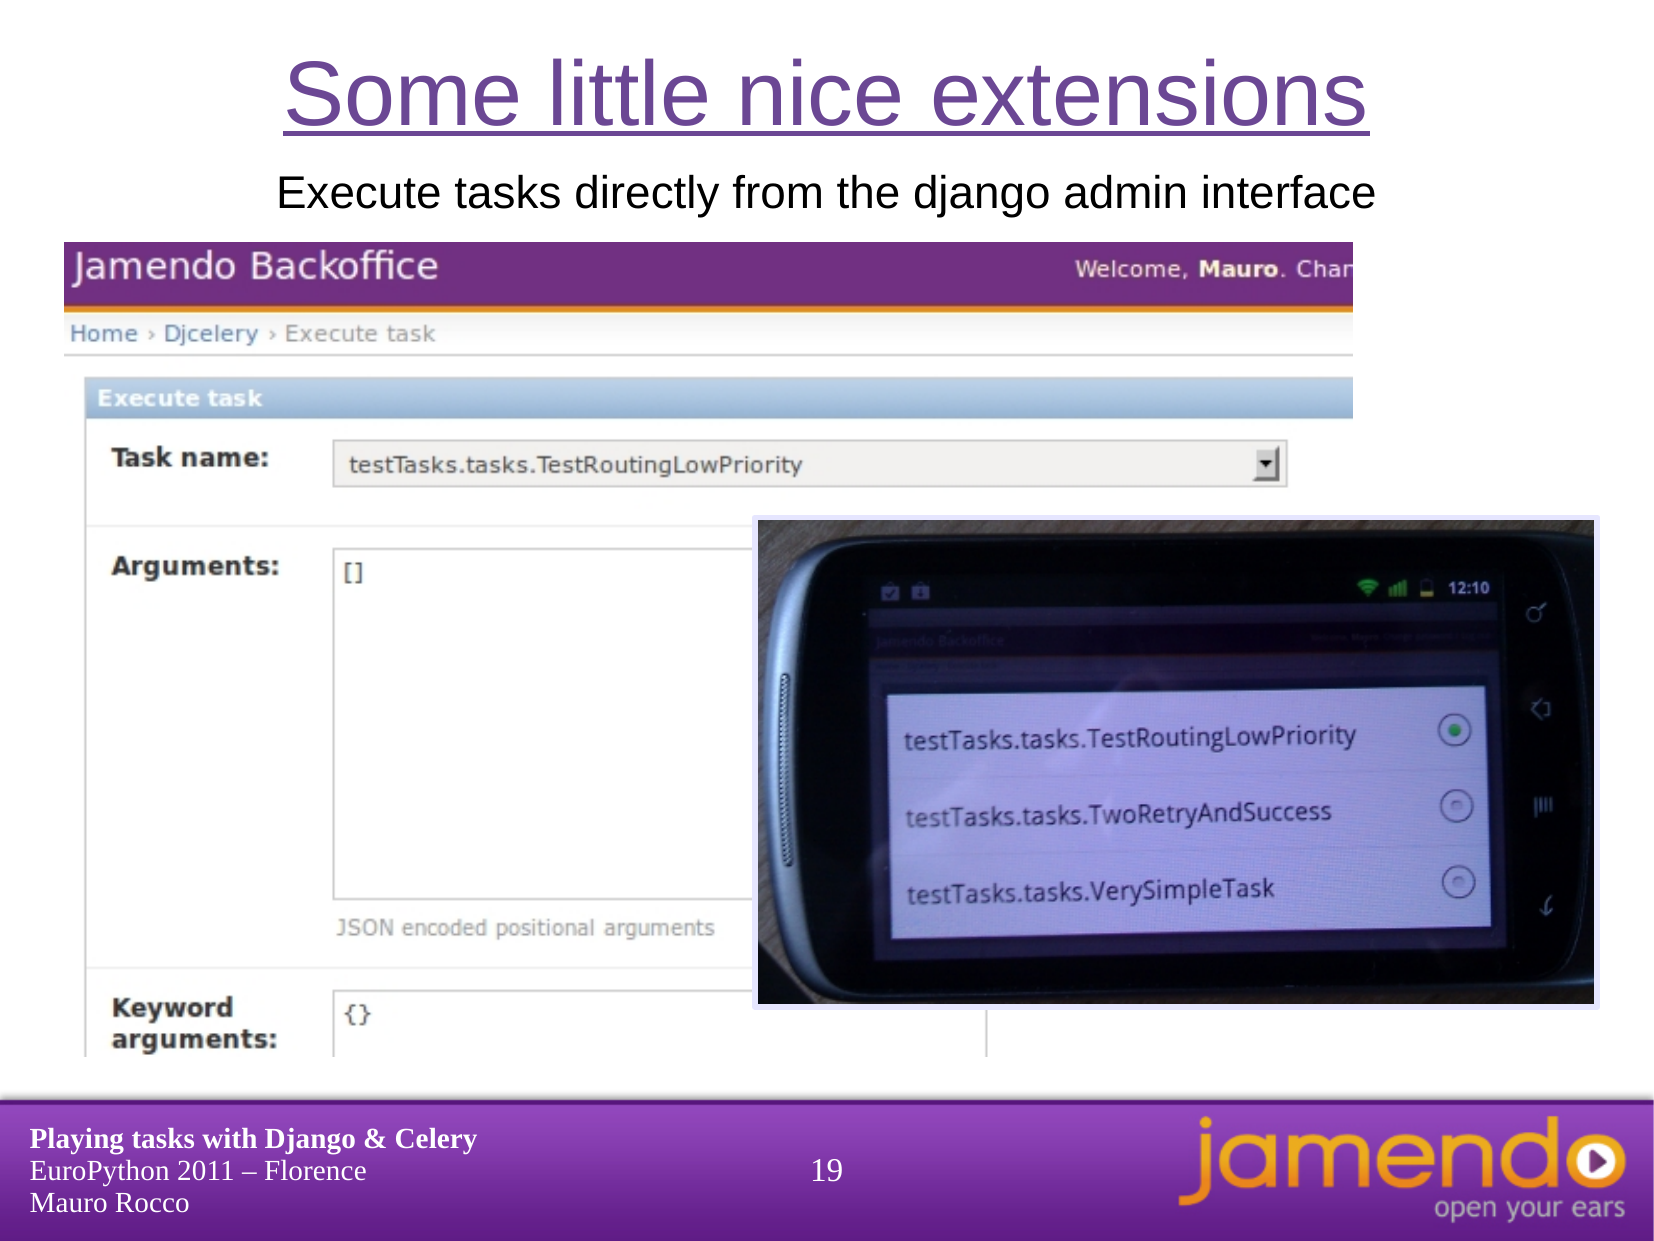

# Some little nice extensions
Execute tasks directly from the django admin interface
19